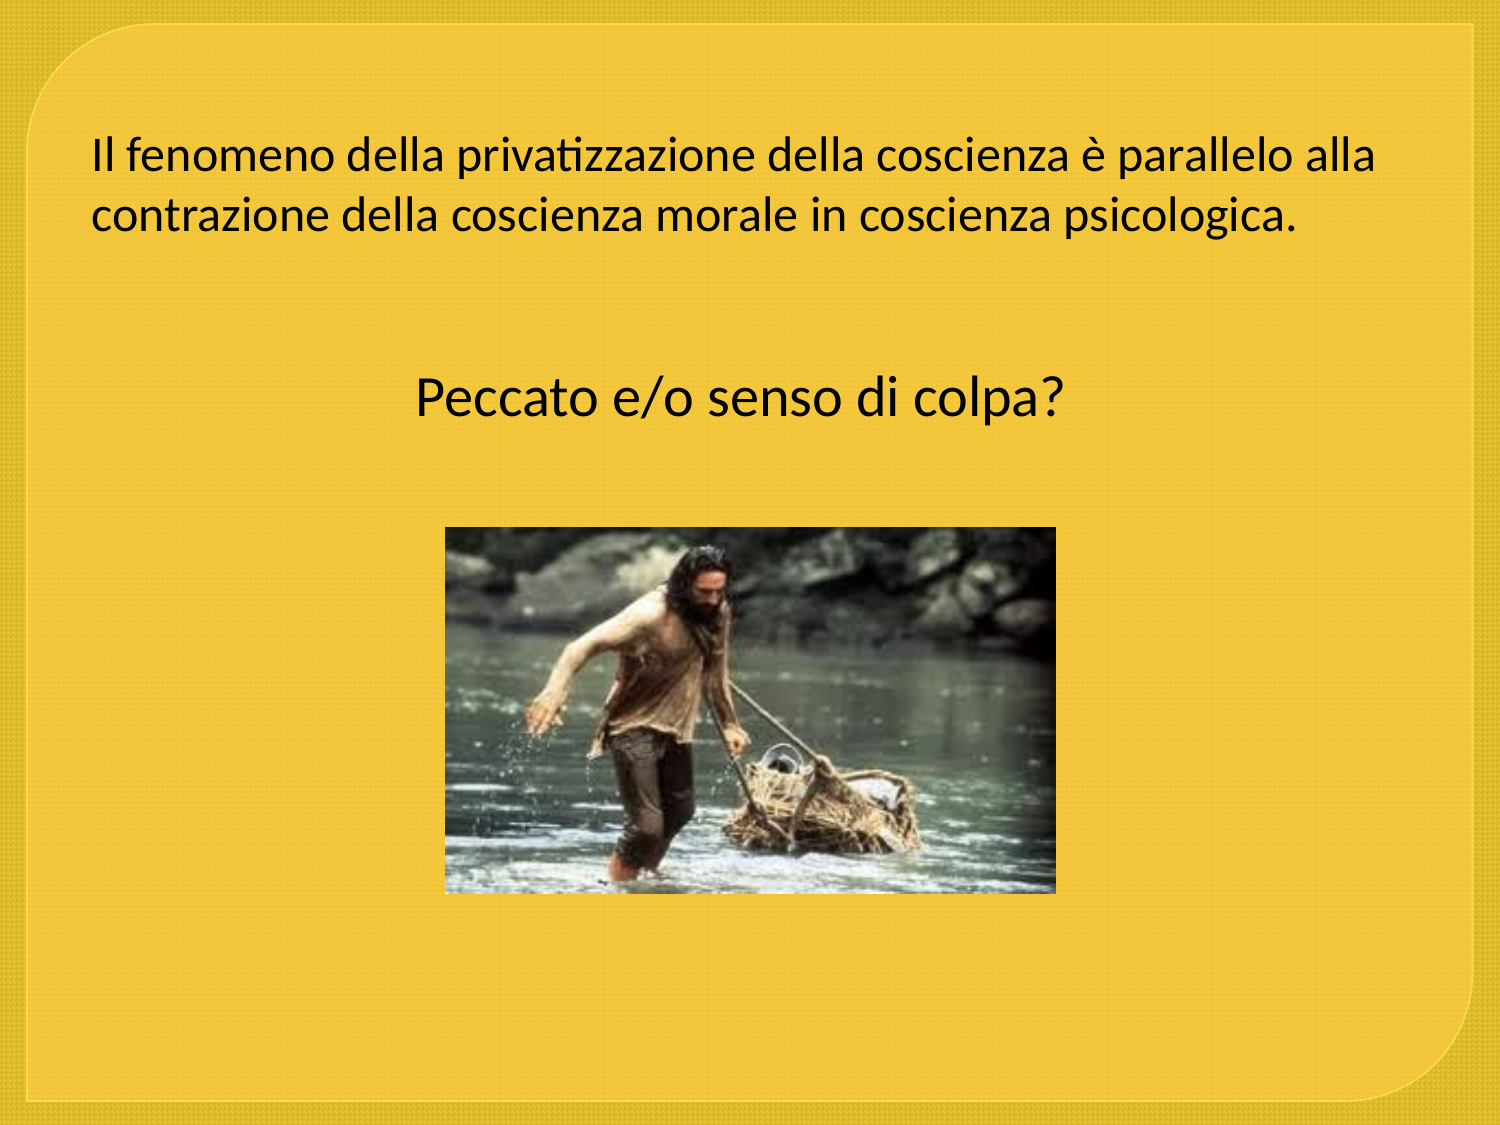

Il fenomeno della privatizzazione della coscienza è parallelo alla
contrazione della coscienza morale in coscienza psicologica.
Peccato e/o senso di colpa?